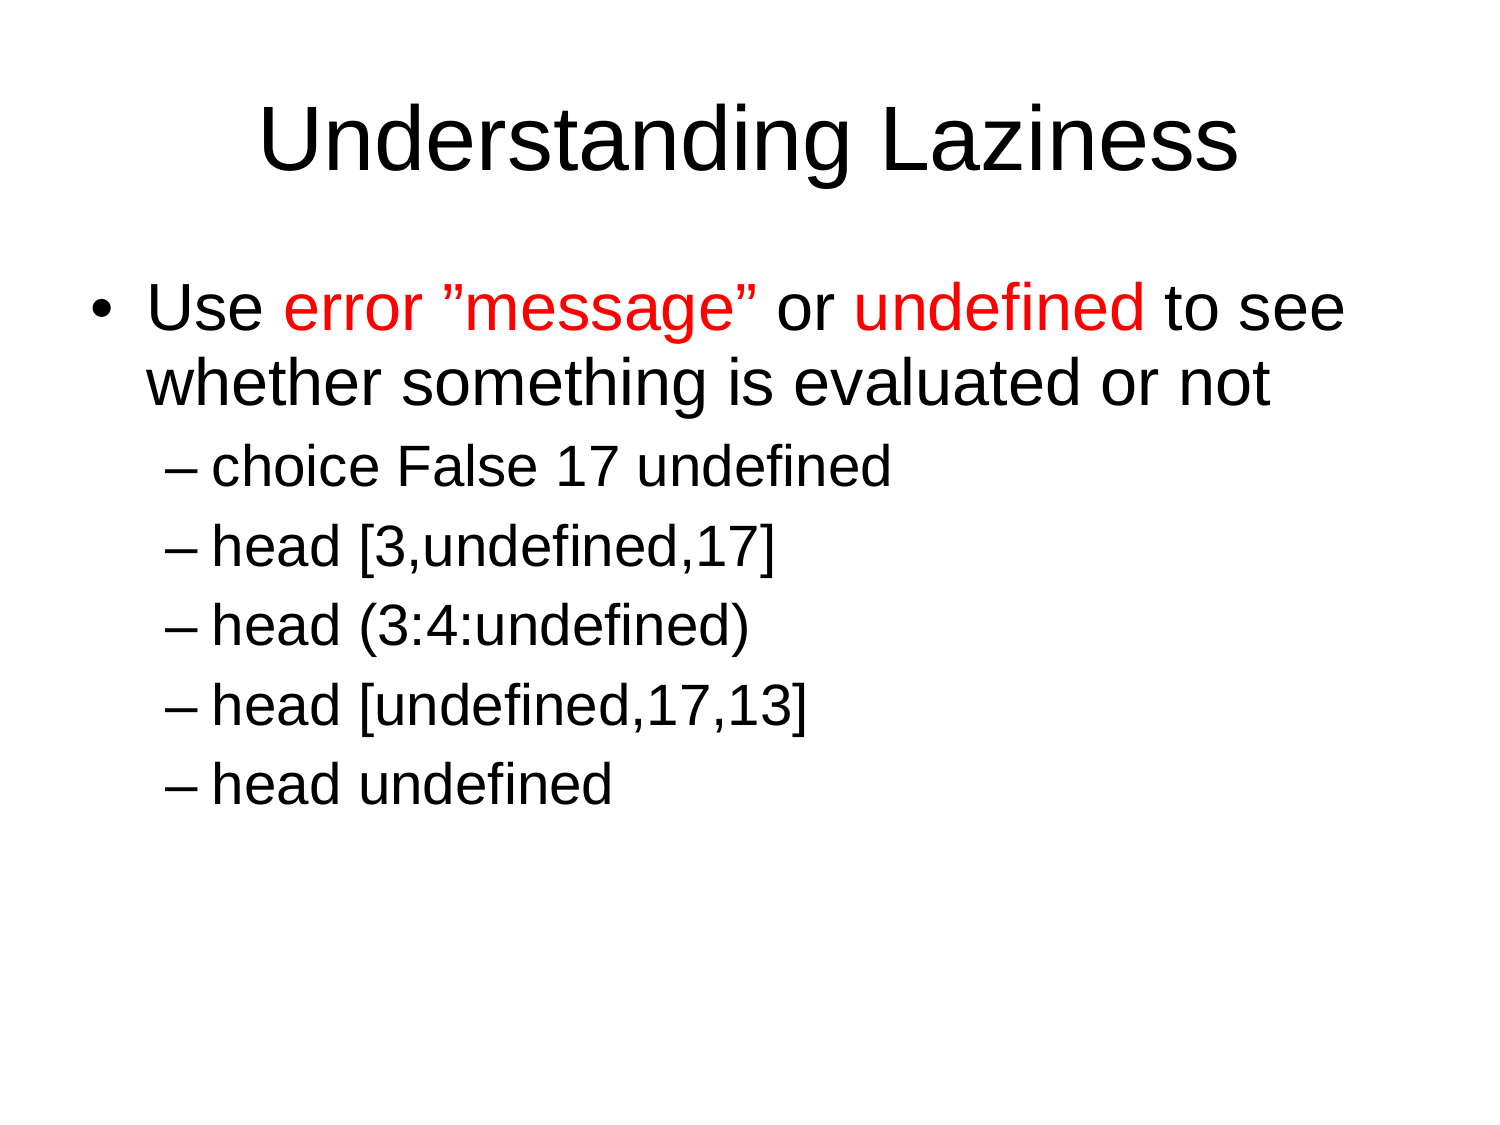

# Understanding Laziness
Use error ”message” or undefined to see whether something is evaluated or not
choice False 17 undefined
head [3,undefined,17]
head (3:4:undefined)
head [undefined,17,13]
head undefined